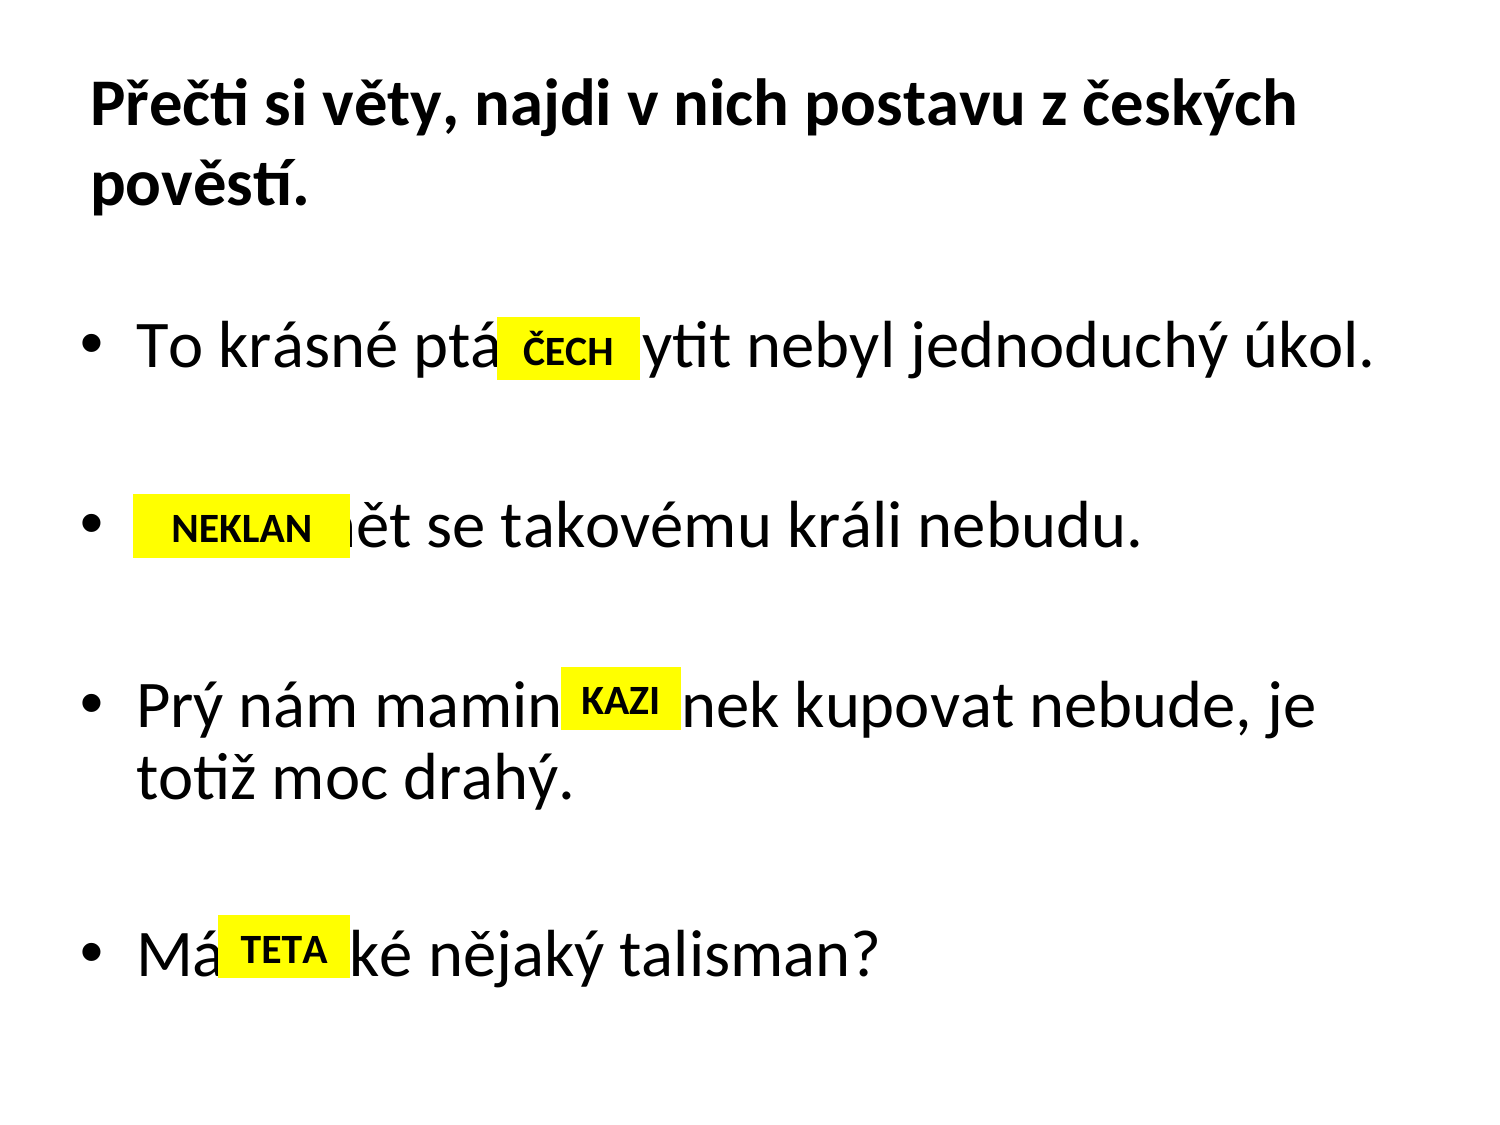

# Přečti si věty, najdi v nich postavu z českých pověstí.
To krásné ptáče chytit nebyl jednoduchý úkol.
Ne, klanět se takovému králi nebudu.
Prý nám maminka zinek kupovat nebude, je totiž moc drahý.
Máte také nějaký talisman?
ČECH
NEKLAN
KAZI
TETA